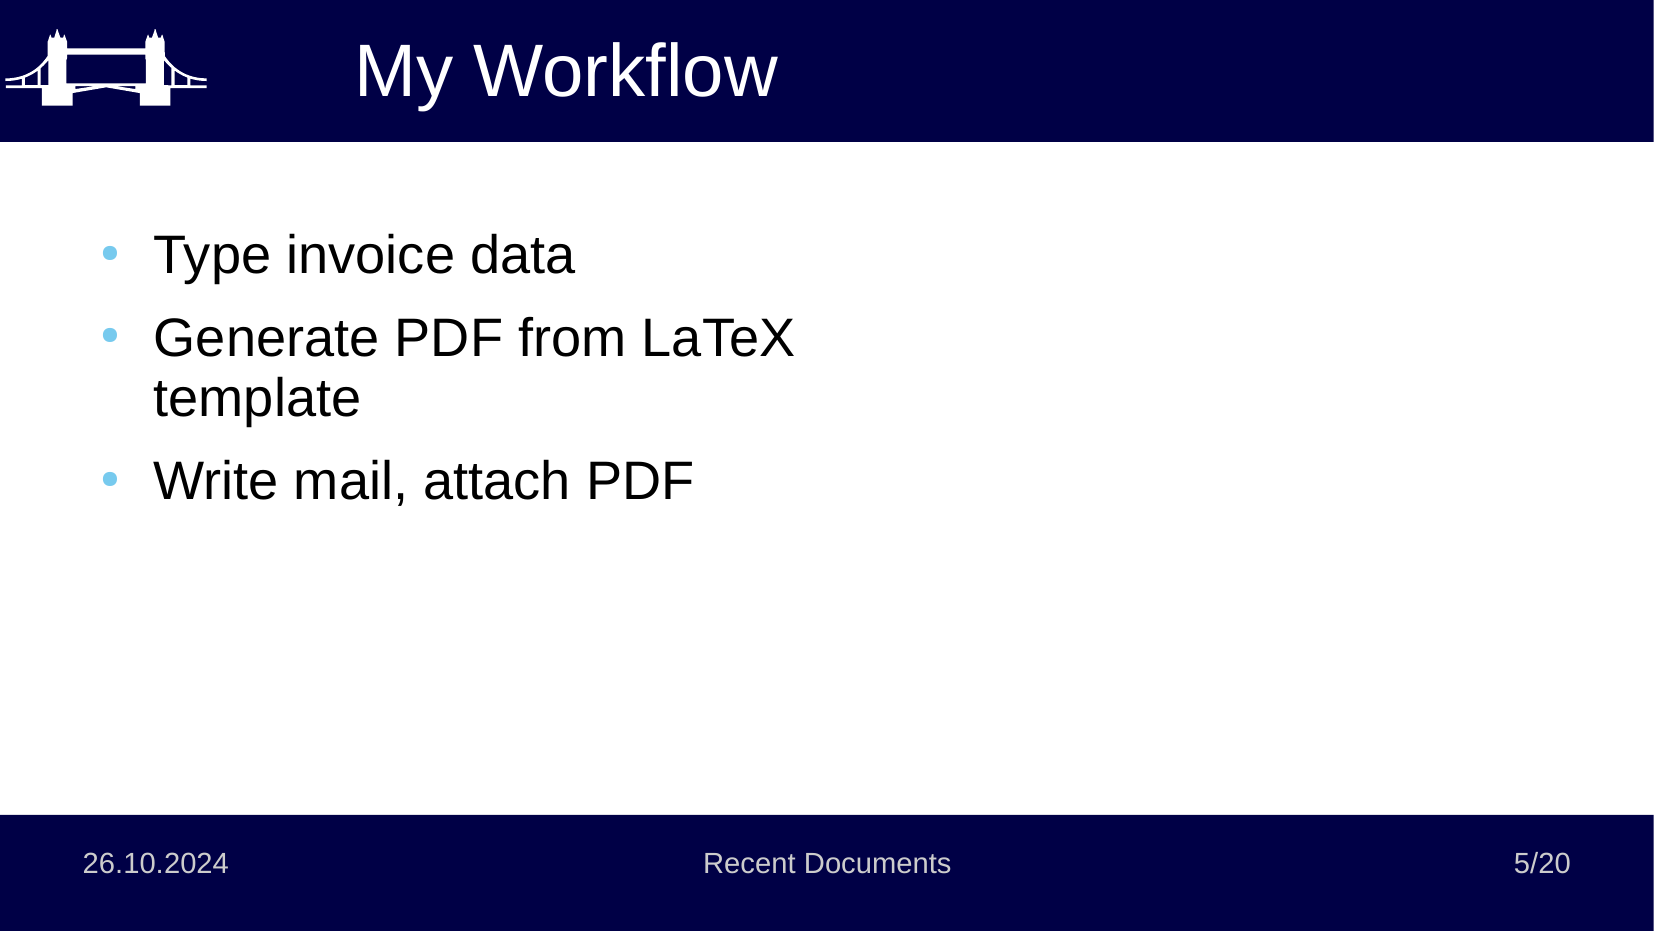

# My Workflow
Type invoice data
Generate PDF from LaTeX template
Write mail, attach PDF
08. März 2019
5